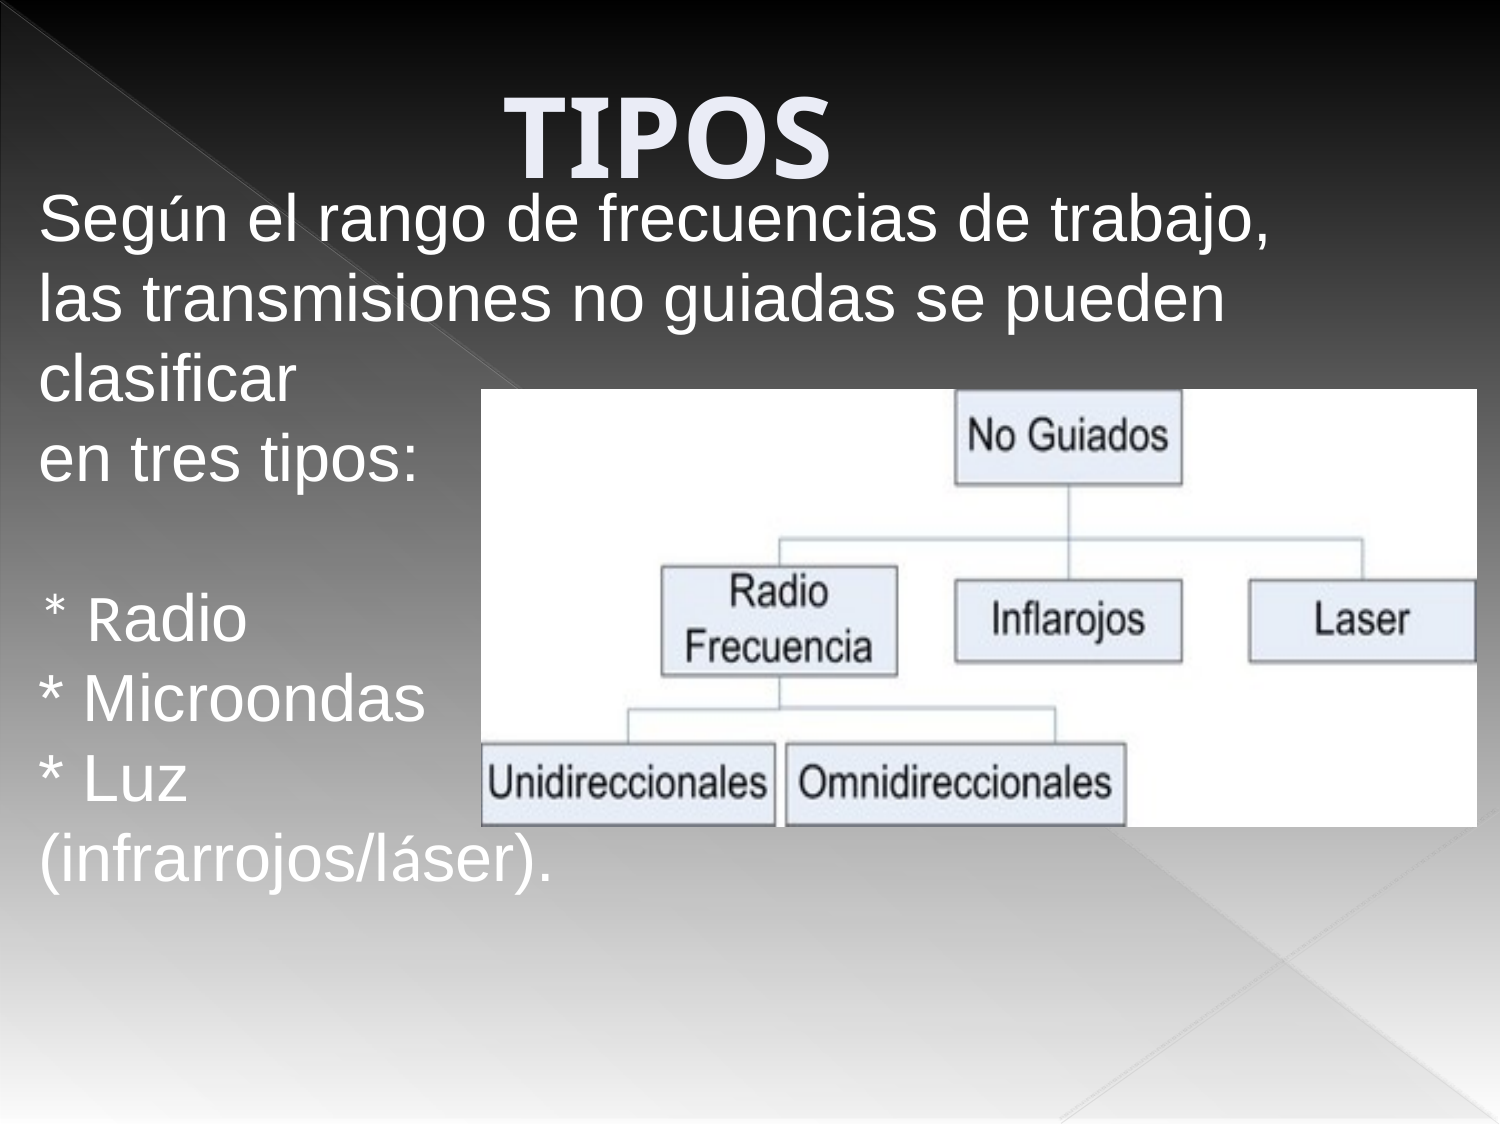

TIPOS
Según el rango de frecuencias de trabajo,
las transmisiones no guiadas se pueden clasificar
en tres tipos:
* Radio
* Microondas
* Luz
(infrarrojos/láser).